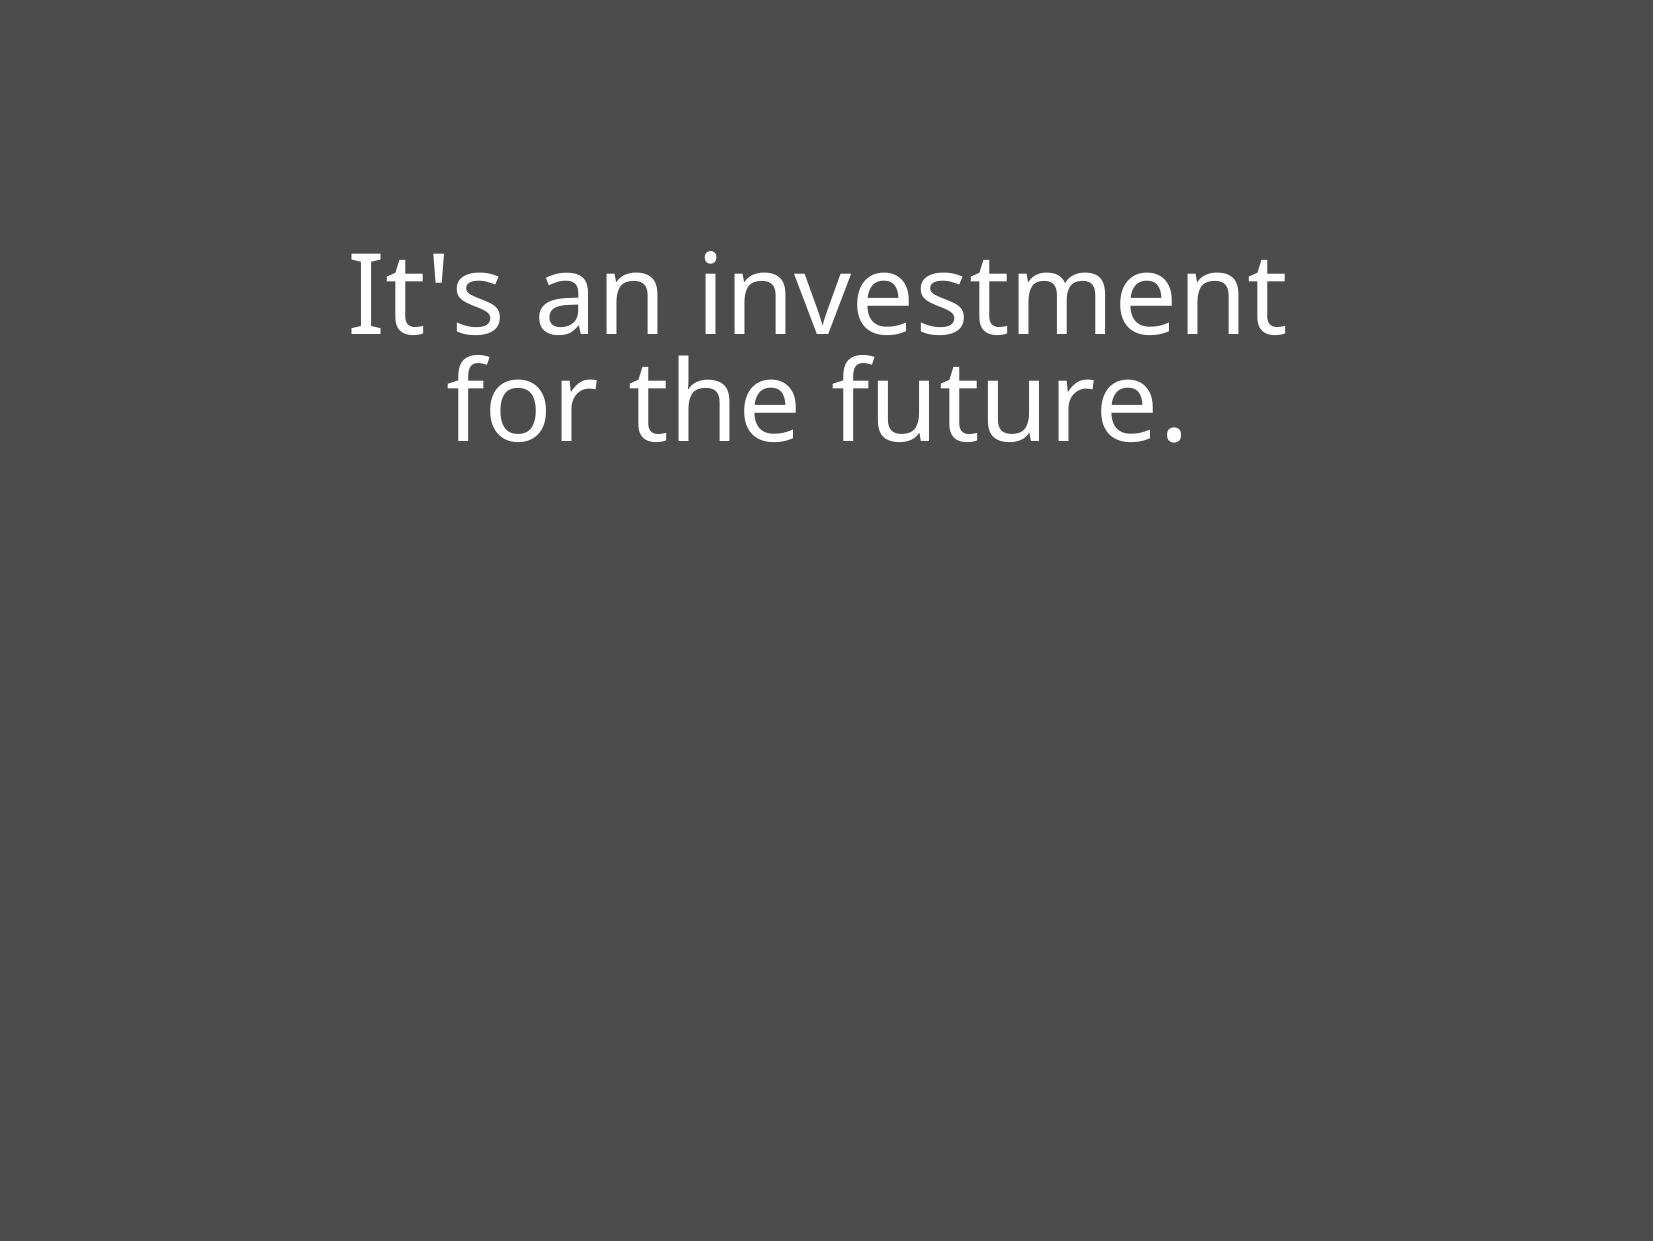

# It's an investment for the future.